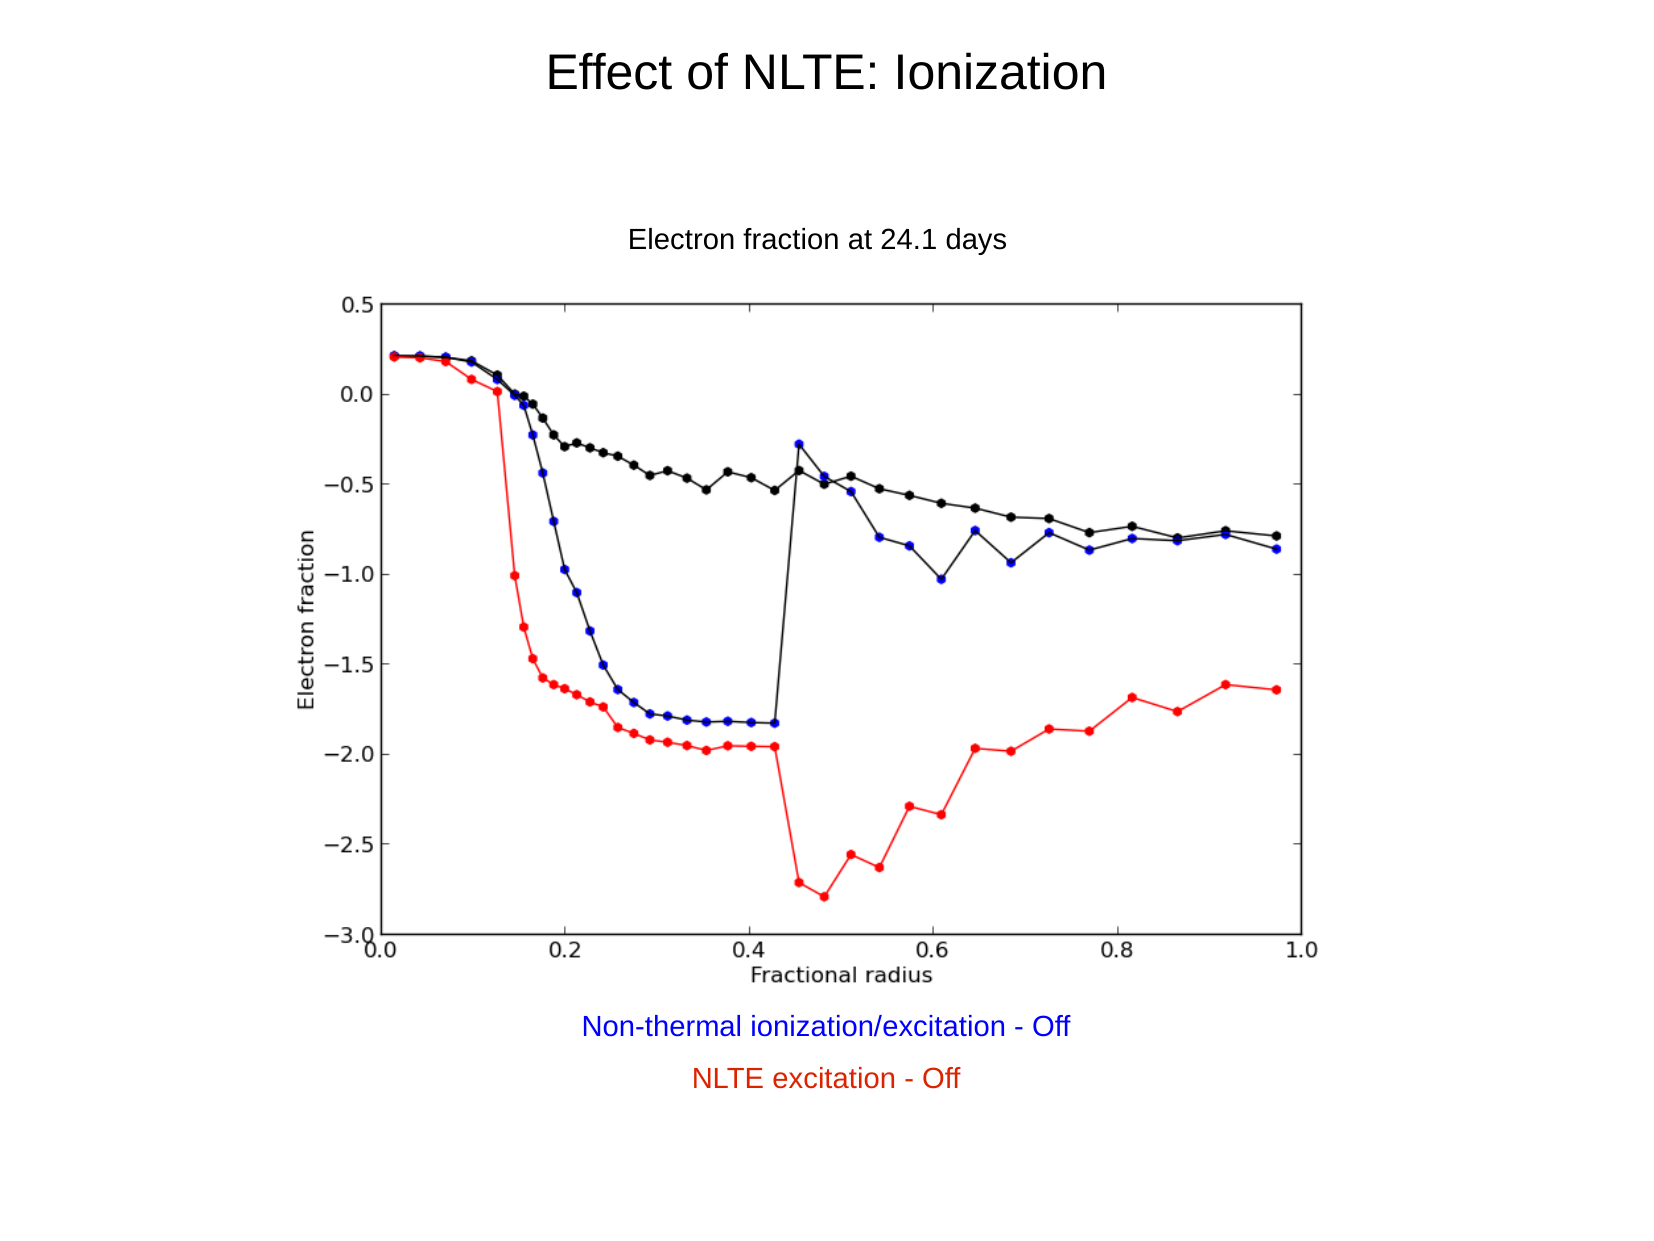

Effect of NLTE: Ionization
Electron fraction at 24.1 days
Non-thermal ionization/excitation - Off
NLTE excitation - Off